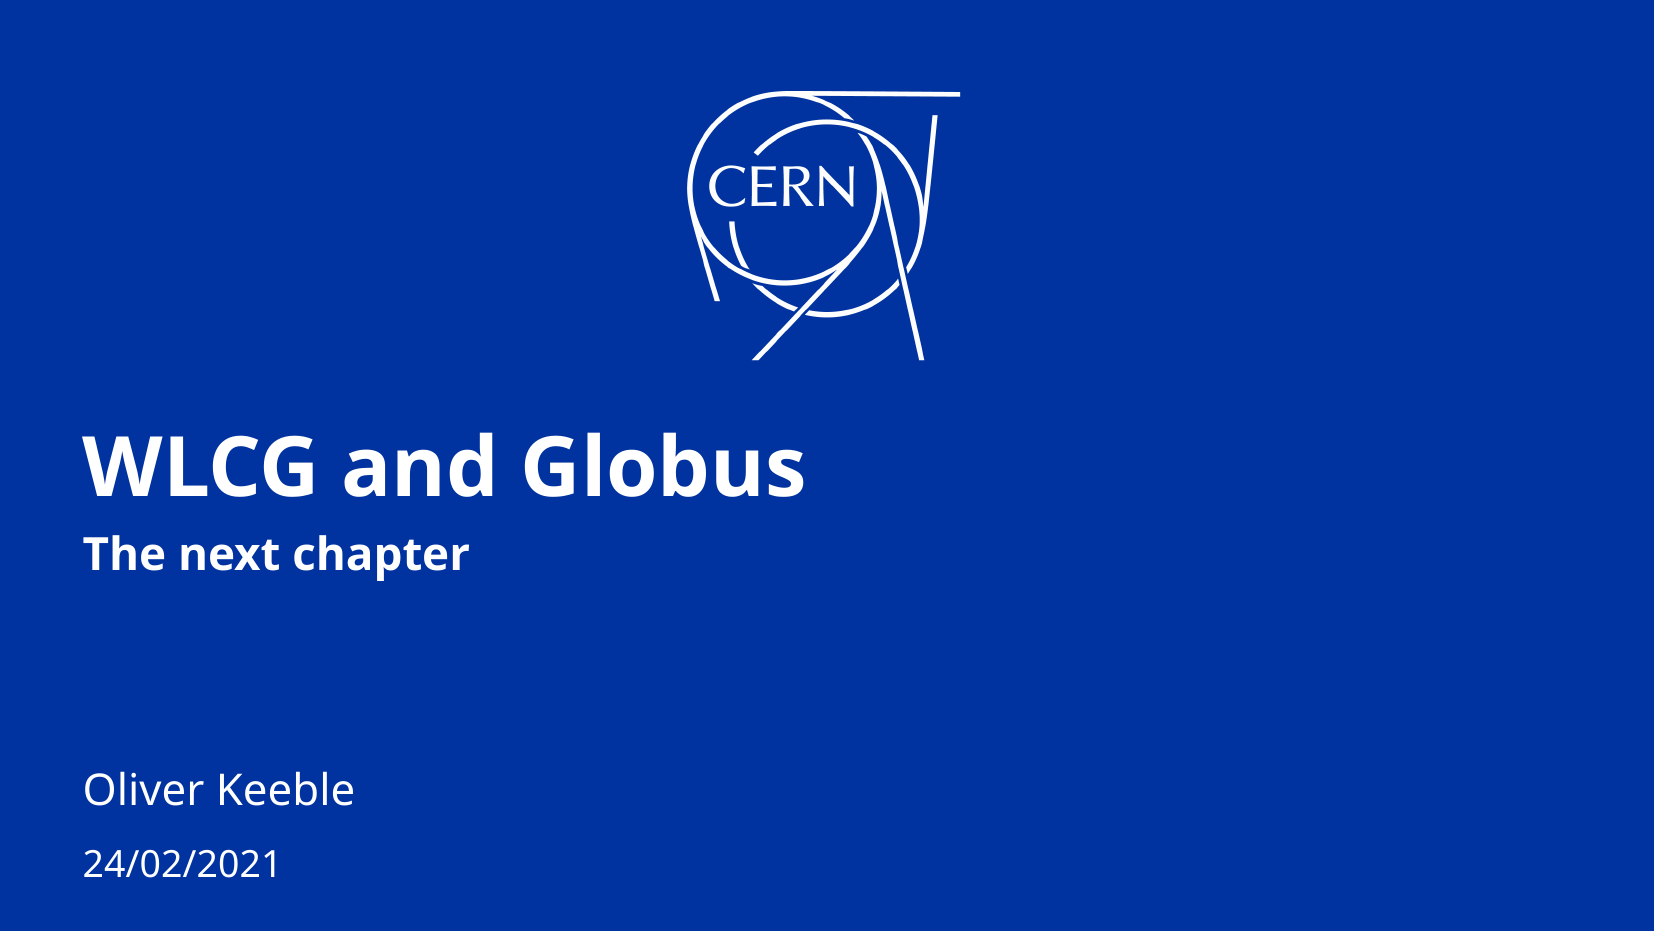

# WLCG and Globus The next chapter
Oliver Keeble
24/02/2021